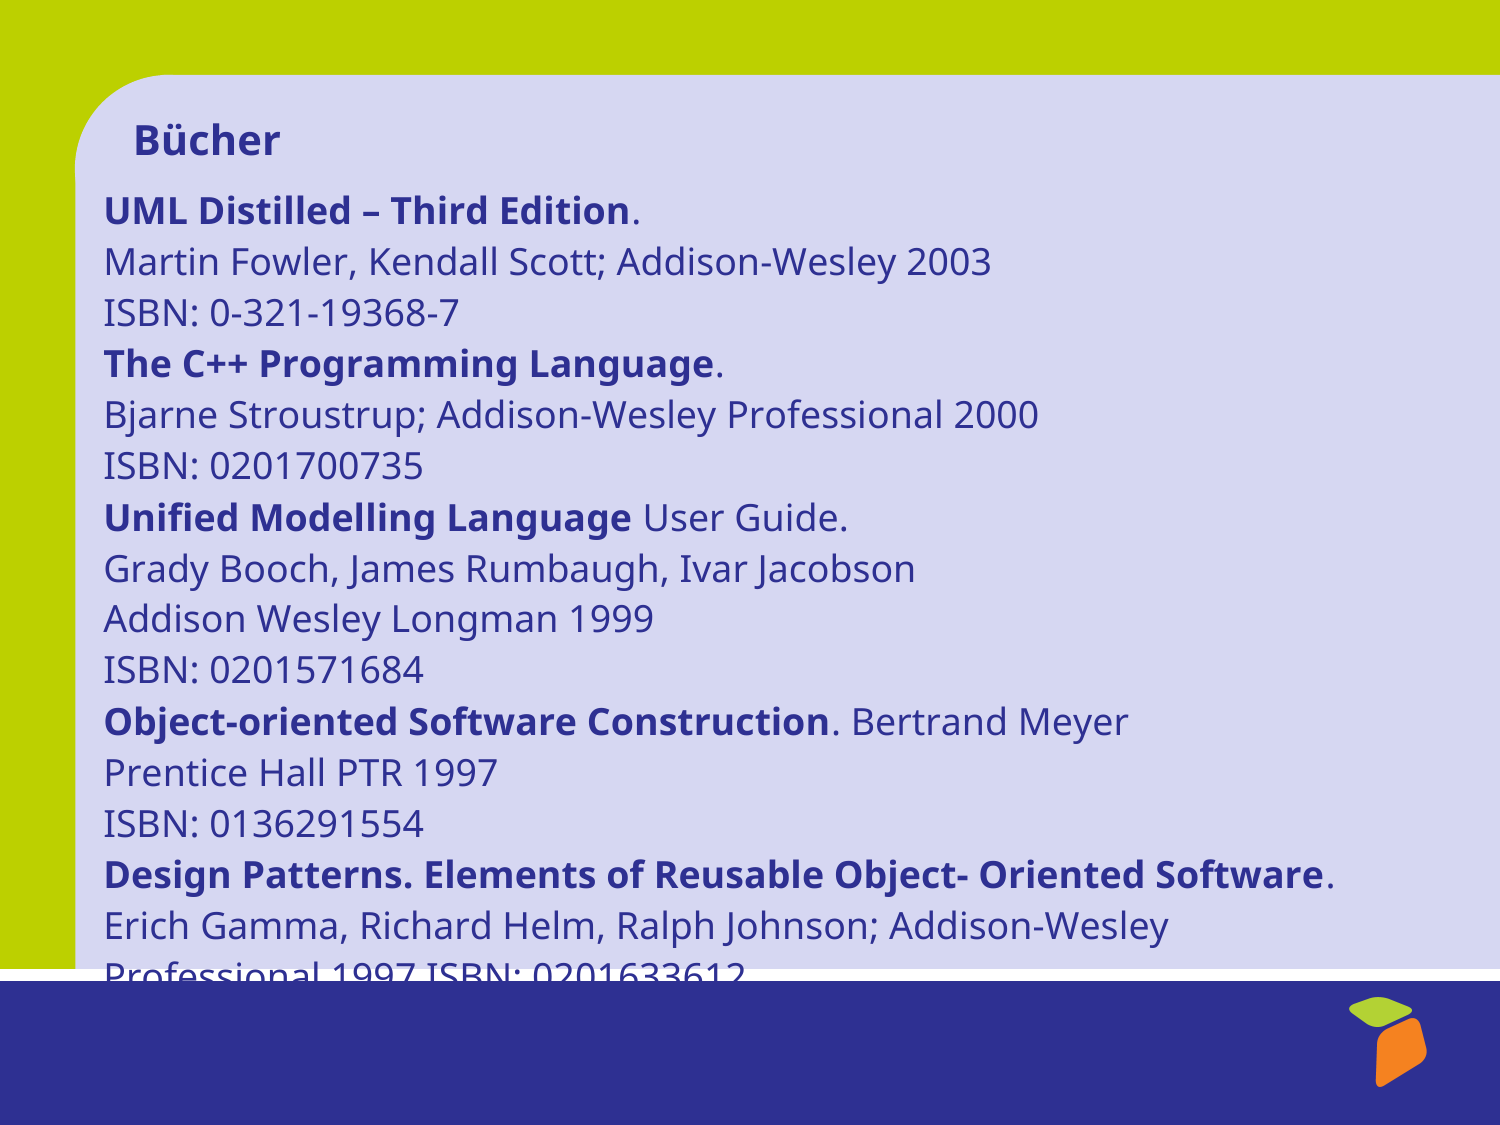

# Bücher
UML Distilled – Third Edition.
Martin Fowler, Kendall Scott; Addison-Wesley 2003
ISBN: 0-321-19368-7
The C++ Programming Language.
Bjarne Stroustrup; Addison-Wesley Professional 2000
ISBN: 0201700735
Unified Modelling Language User Guide.
Grady Booch, James Rumbaugh, Ivar Jacobson
Addison Wesley Longman 1999
ISBN: 0201571684
Object-oriented Software Construction. Bertrand Meyer
Prentice Hall PTR 1997
ISBN: 0136291554
Design Patterns. Elements of Reusable Object- Oriented Software. Erich Gamma, Richard Helm, Ralph Johnson; Addison-Wesley Professional 1997 ISBN: 0201633612